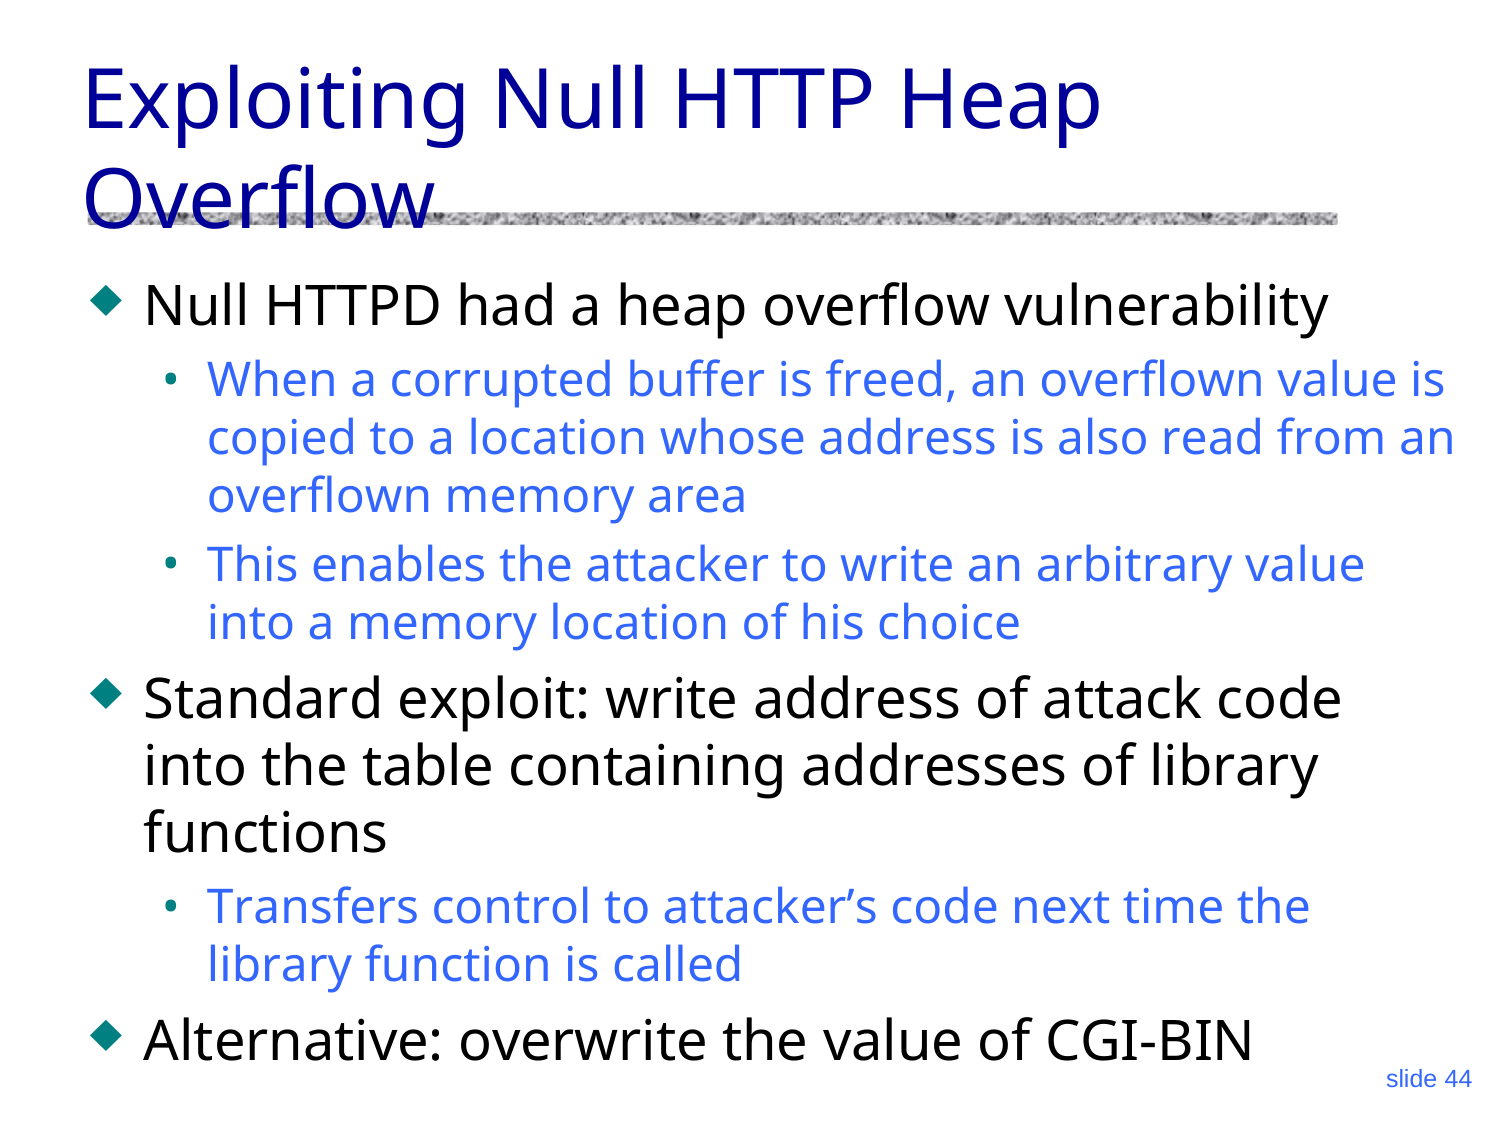

# Exploiting Null HTTP Heap Overflow
Null HTTPD had a heap overflow vulnerability
When a corrupted buffer is freed, an overflown value is copied to a location whose address is also read from an overflown memory area
This enables the attacker to write an arbitrary value into a memory location of his choice
Standard exploit: write address of attack code into the table containing addresses of library functions
Transfers control to attacker’s code next time the library function is called
Alternative: overwrite the value of CGI-BIN
slide